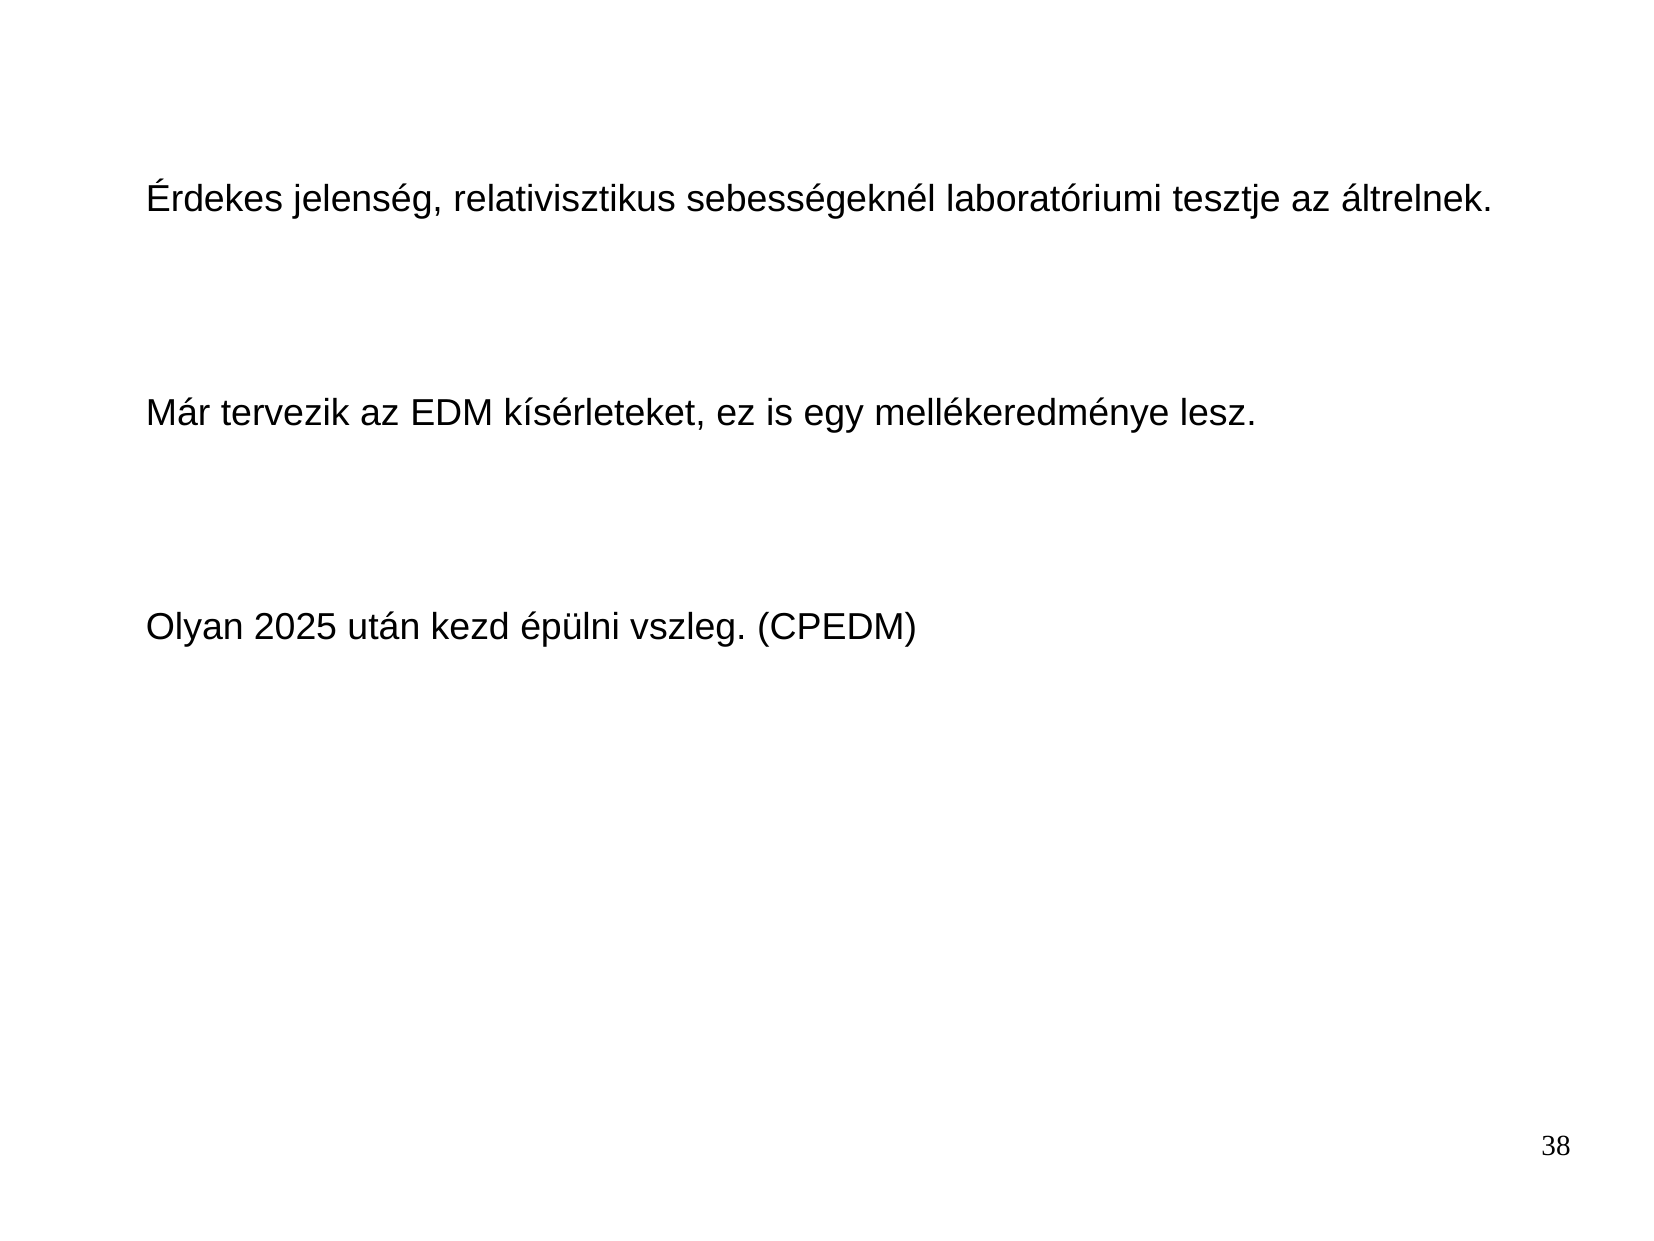

# Érdekes jelenség, relativisztikus sebességeknél laboratóriumi tesztje az áltrelnek.
Már tervezik az EDM kísérleteket, ez is egy mellékeredménye lesz.
Olyan 2025 után kezd épülni vszleg. (CPEDM)
38